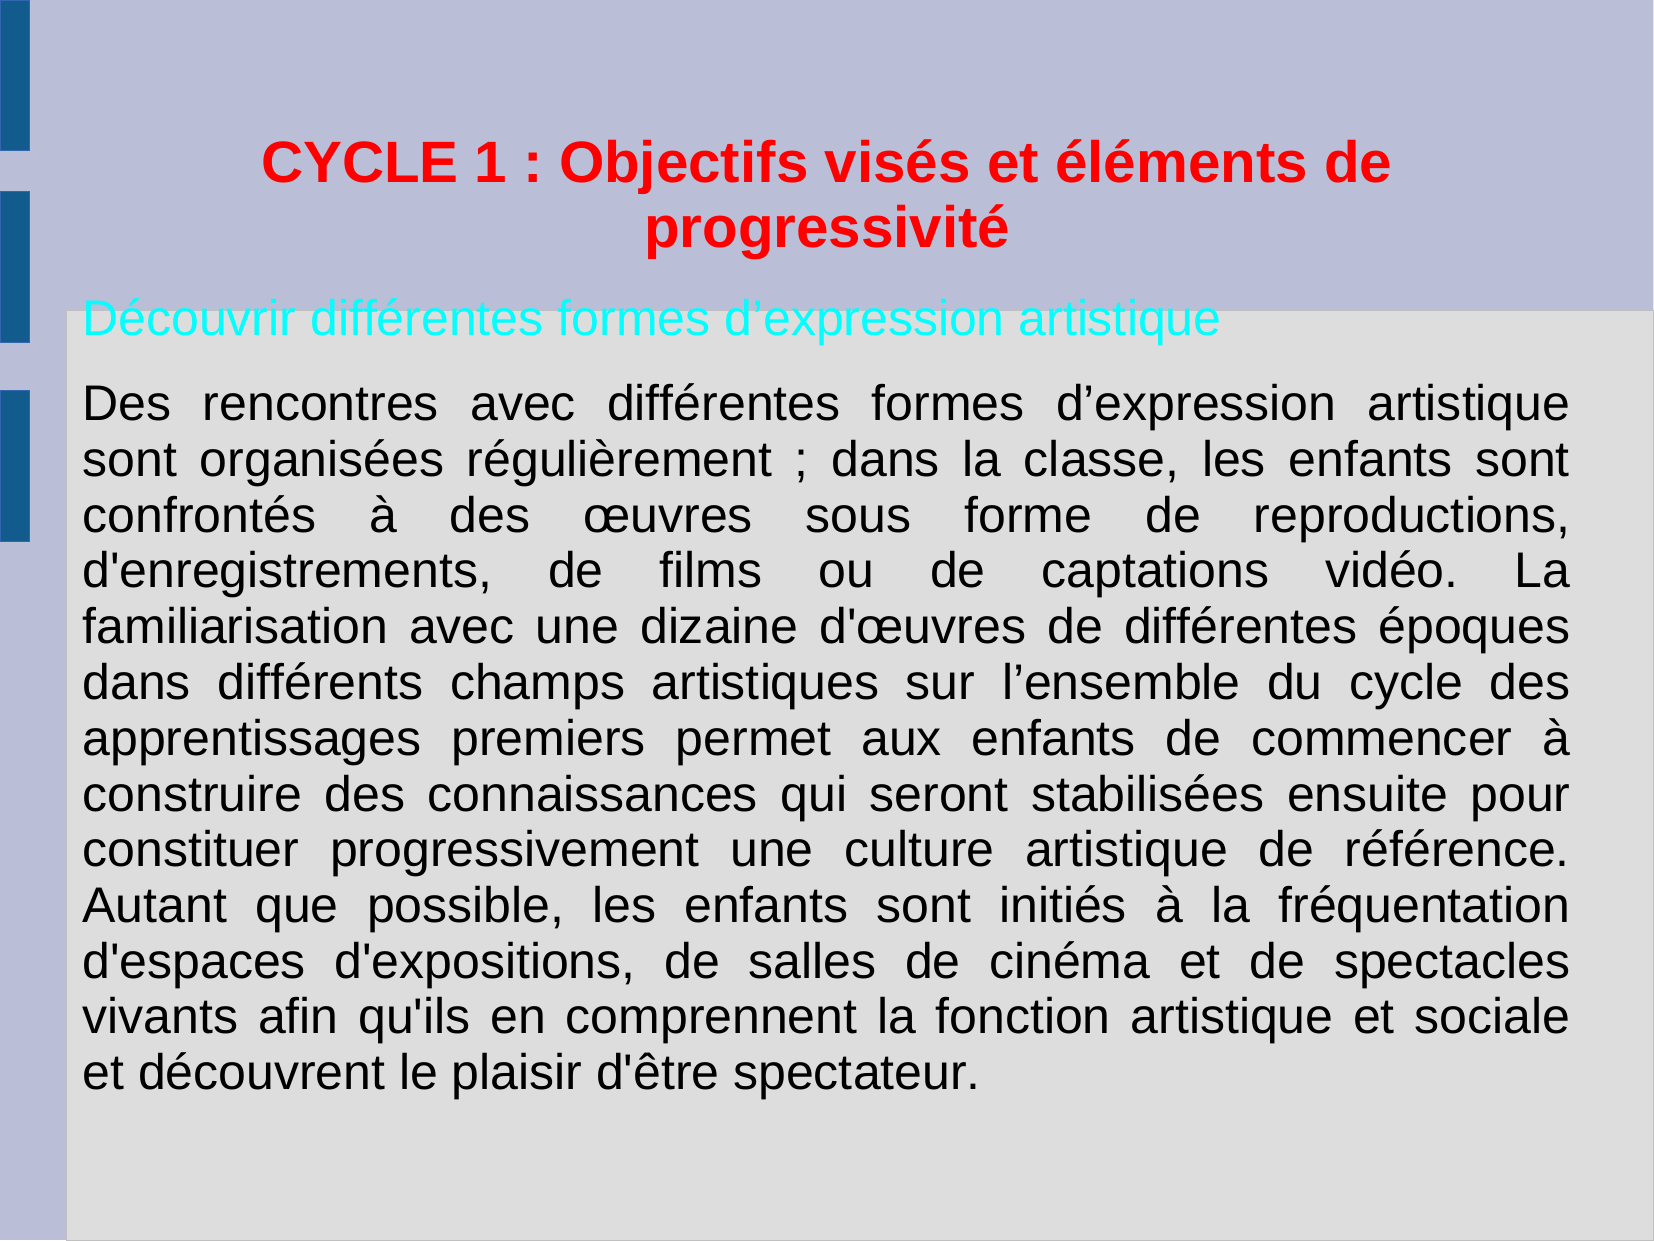

# CYCLE 1 : Objectifs visés et éléments de progressivité
Découvrir différentes formes d’expression artistique
Des rencontres avec différentes formes d’expression artistique sont organisées régulièrement ; dans la classe, les enfants sont confrontés à des œuvres sous forme de reproductions, d'enregistrements, de films ou de captations vidéo. La familiarisation avec une dizaine d'œuvres de différentes époques dans différents champs artistiques sur l’ensemble du cycle des apprentissages premiers permet aux enfants de commencer à construire des connaissances qui seront stabilisées ensuite pour constituer progressivement une culture artistique de référence. Autant que possible, les enfants sont initiés à la fréquentation d'espaces d'expositions, de salles de cinéma et de spectacles vivants afin qu'ils en comprennent la fonction artistique et sociale et découvrent le plaisir d'être spectateur.